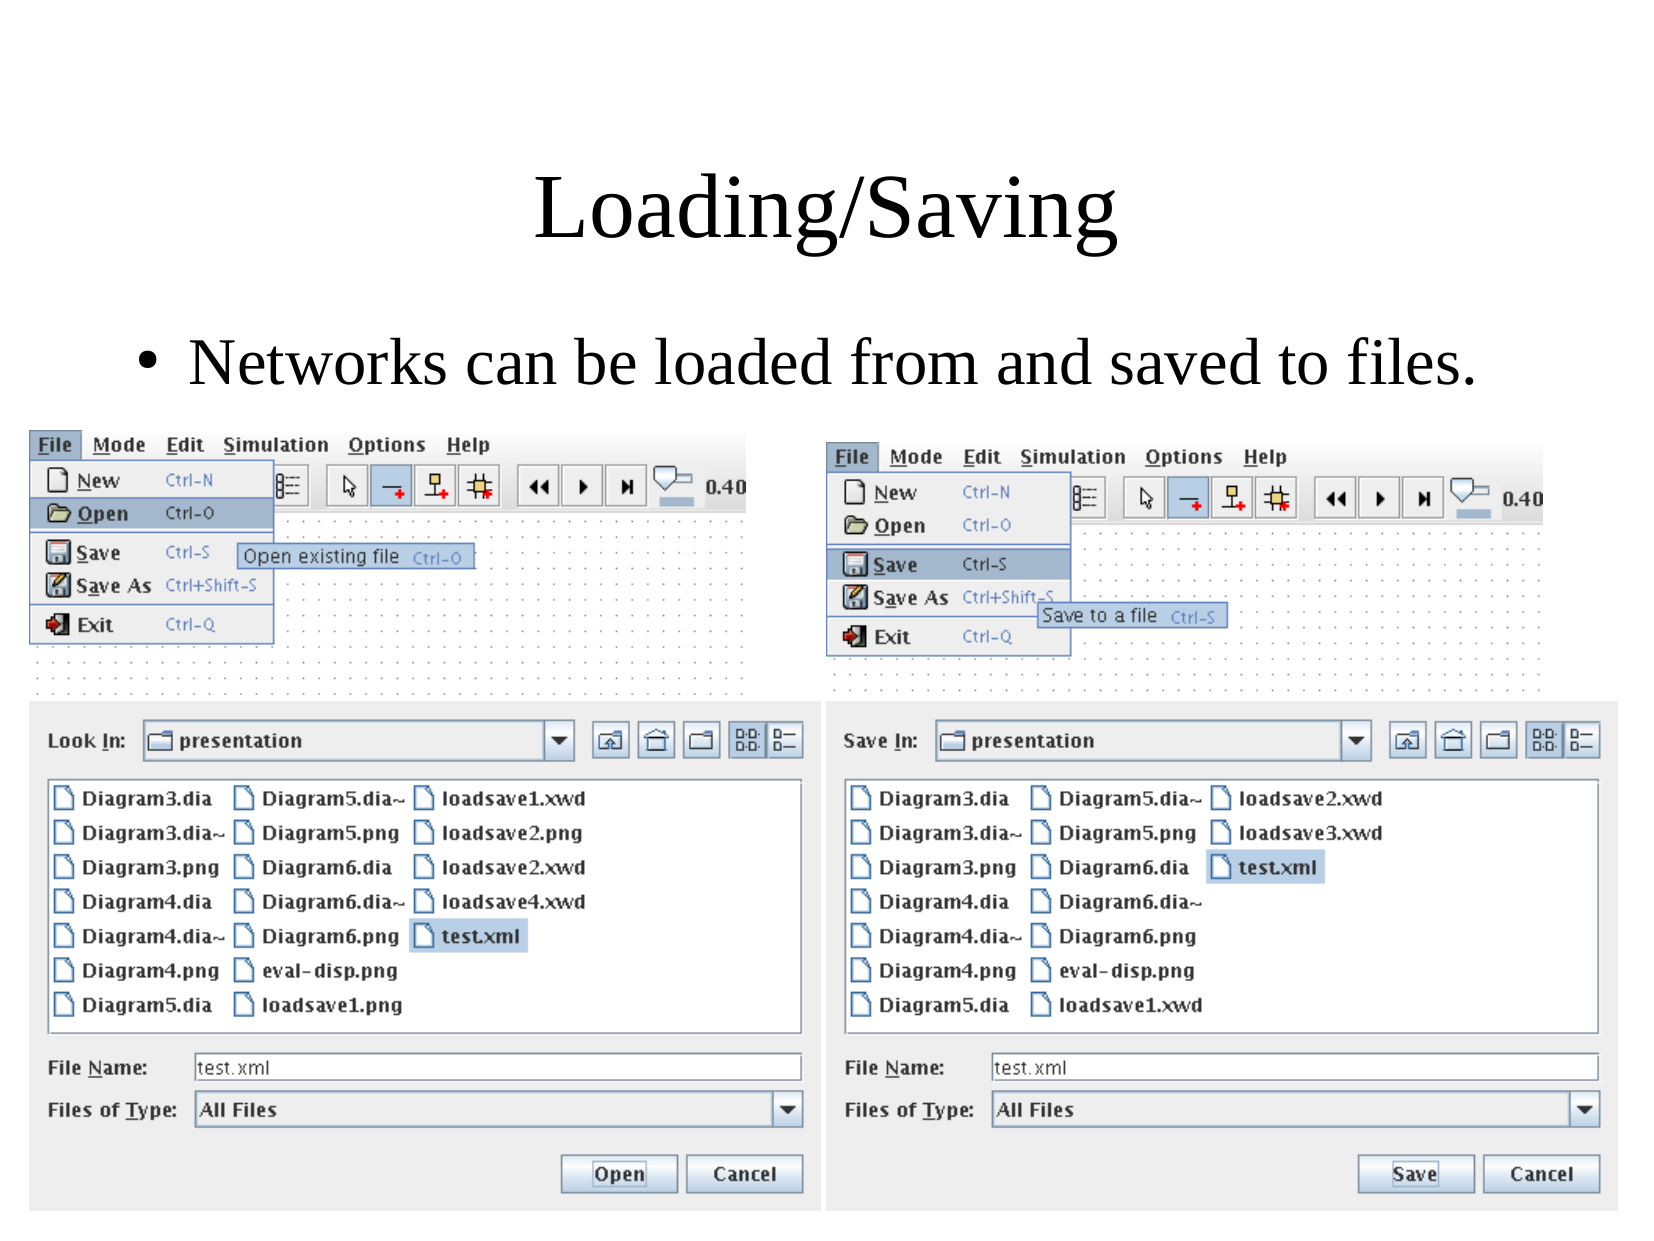

# Loading/Saving
Networks can be loaded from and saved to files.